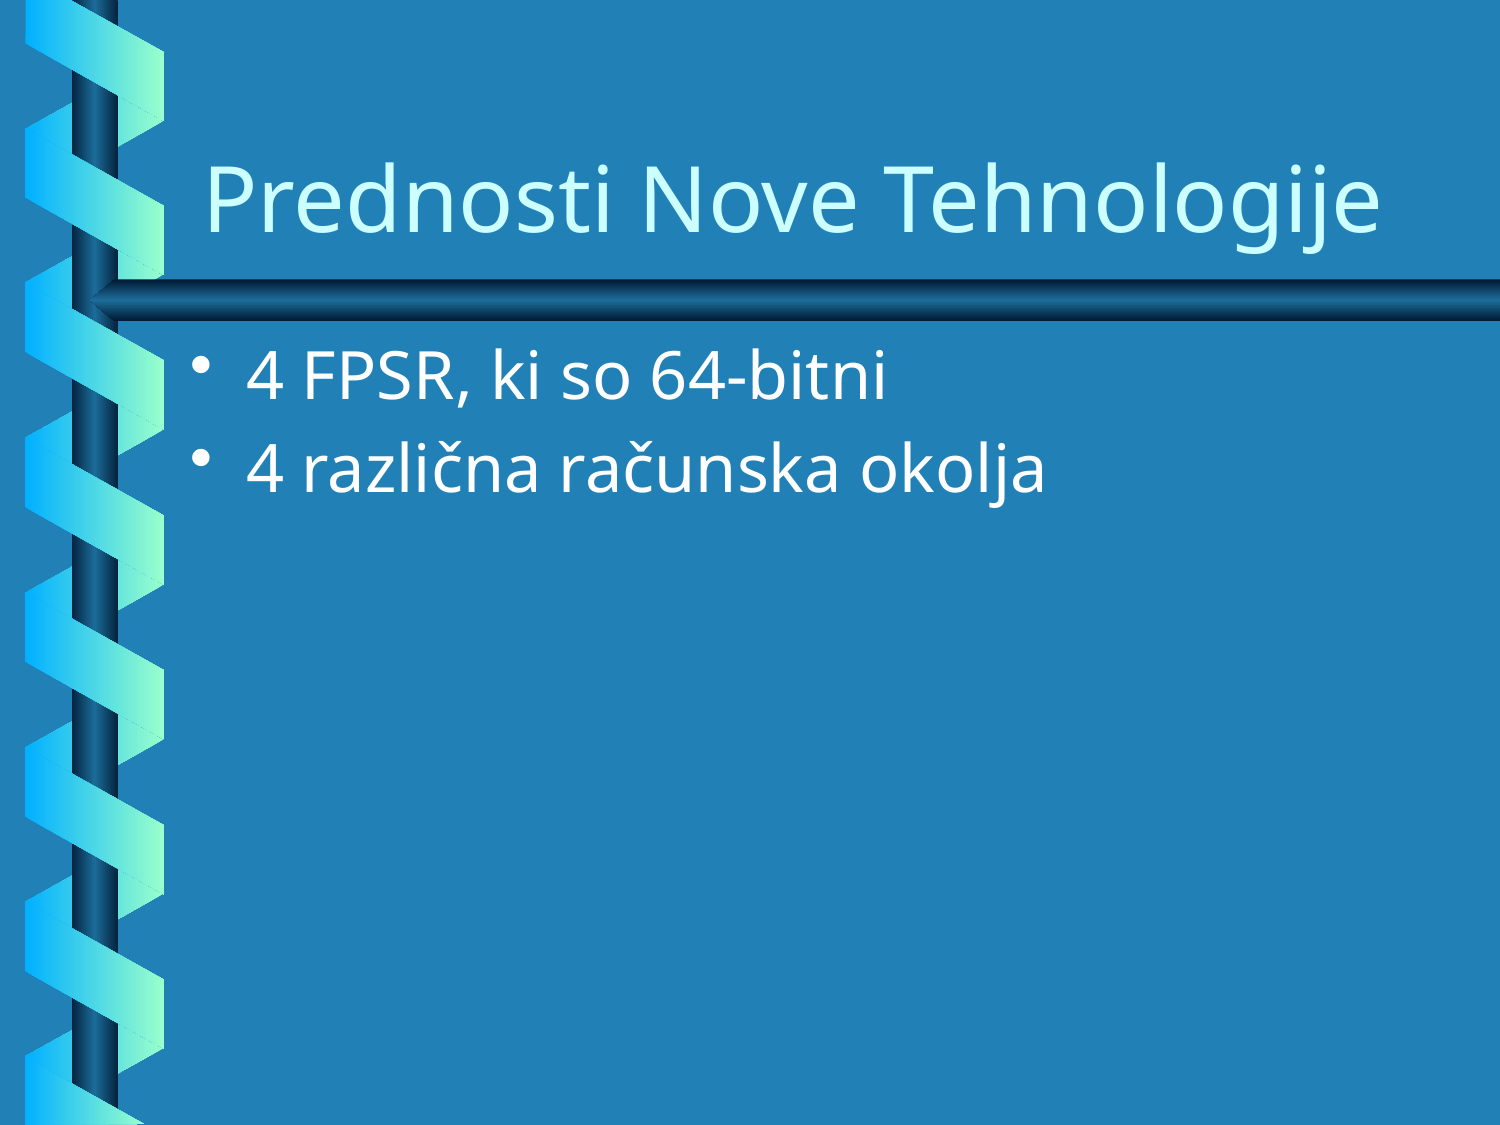

# Prednosti Nove Tehnologije
4 FPSR, ki so 64-bitni
4 različna računska okolja